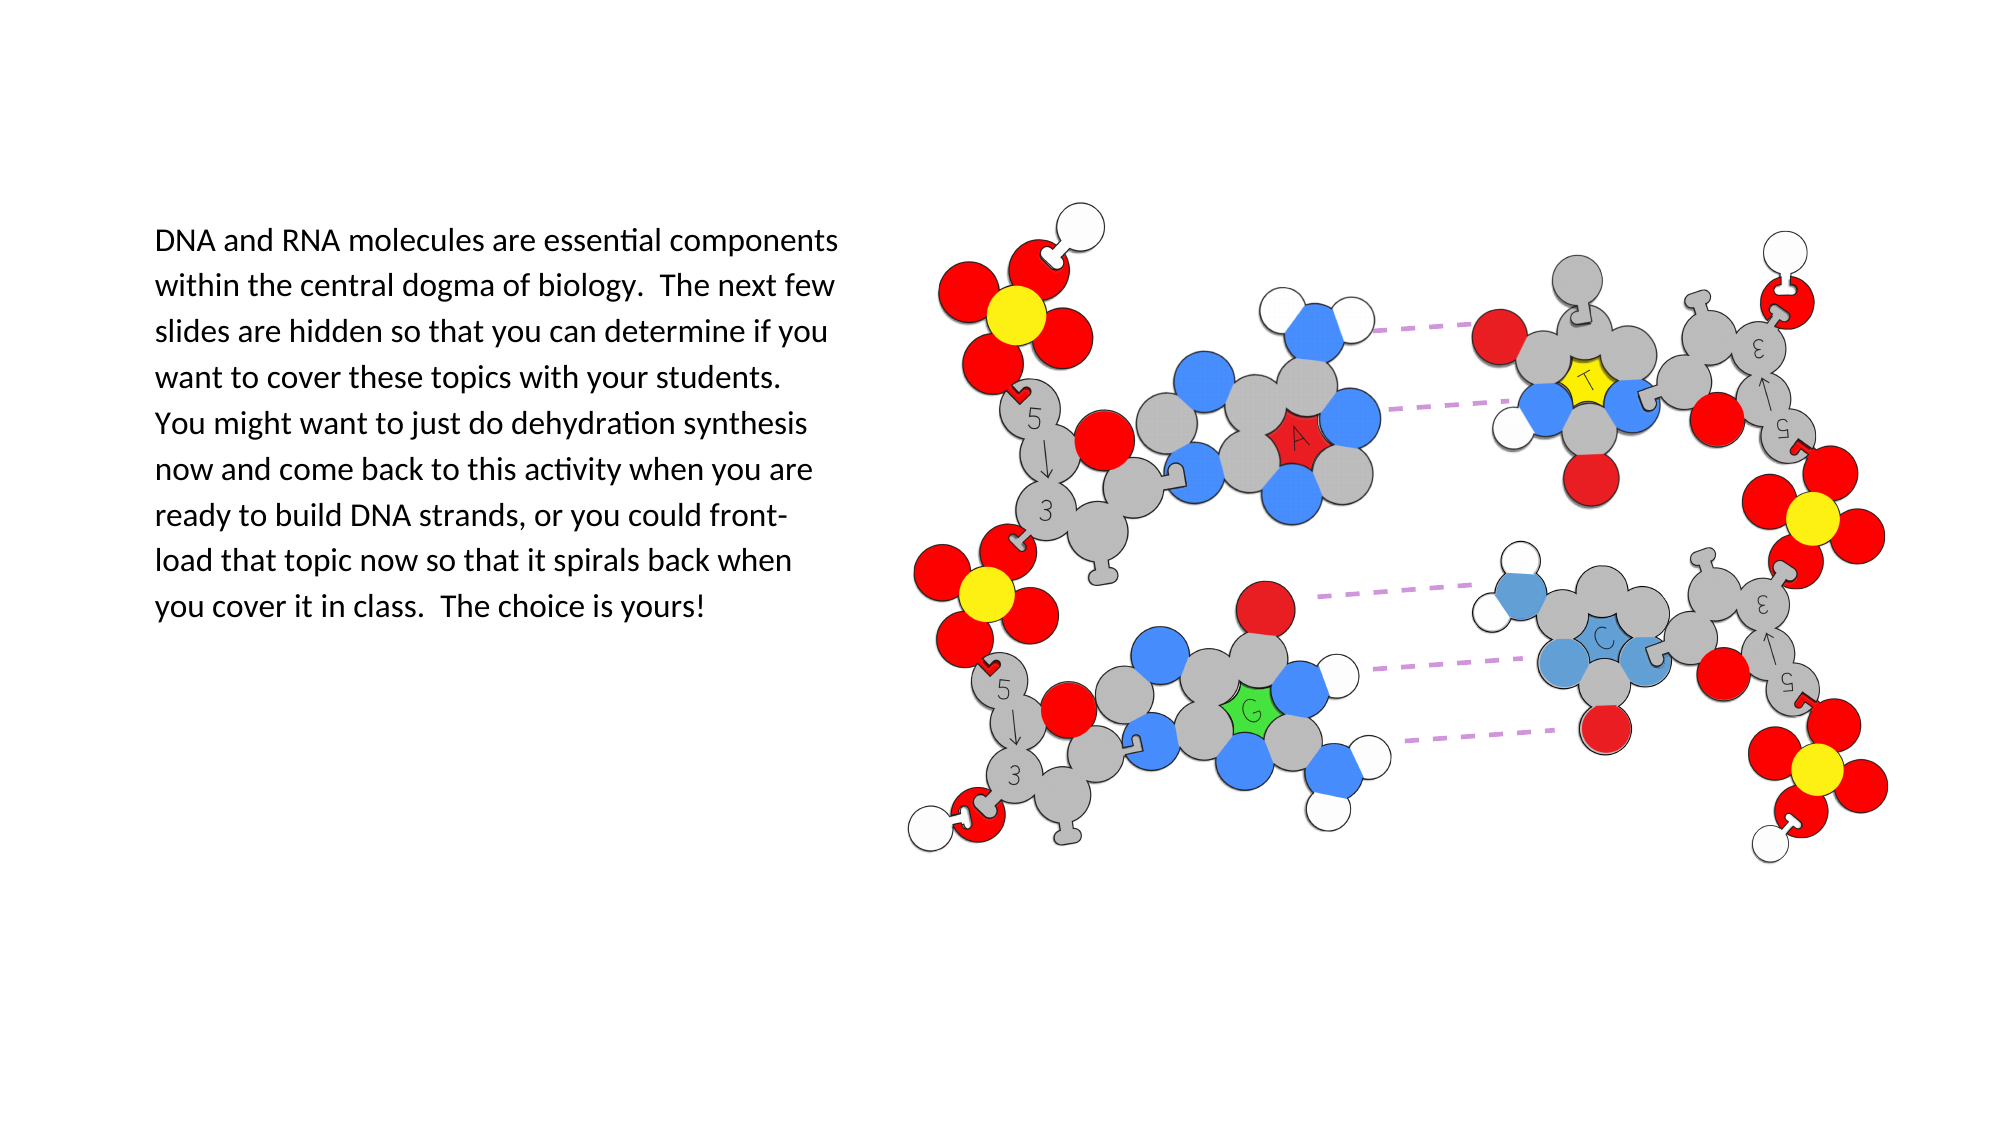

Extension - Building DNA Molecules
DNA and RNA molecules are essential components within the central dogma of biology. The next few slides are hidden so that you can determine if you want to cover these topics with your students. You might want to just do dehydration synthesis now and come back to this activity when you are ready to build DNA strands, or you could front-load that topic now so that it spirals back when you cover it in class. The choice is yours!